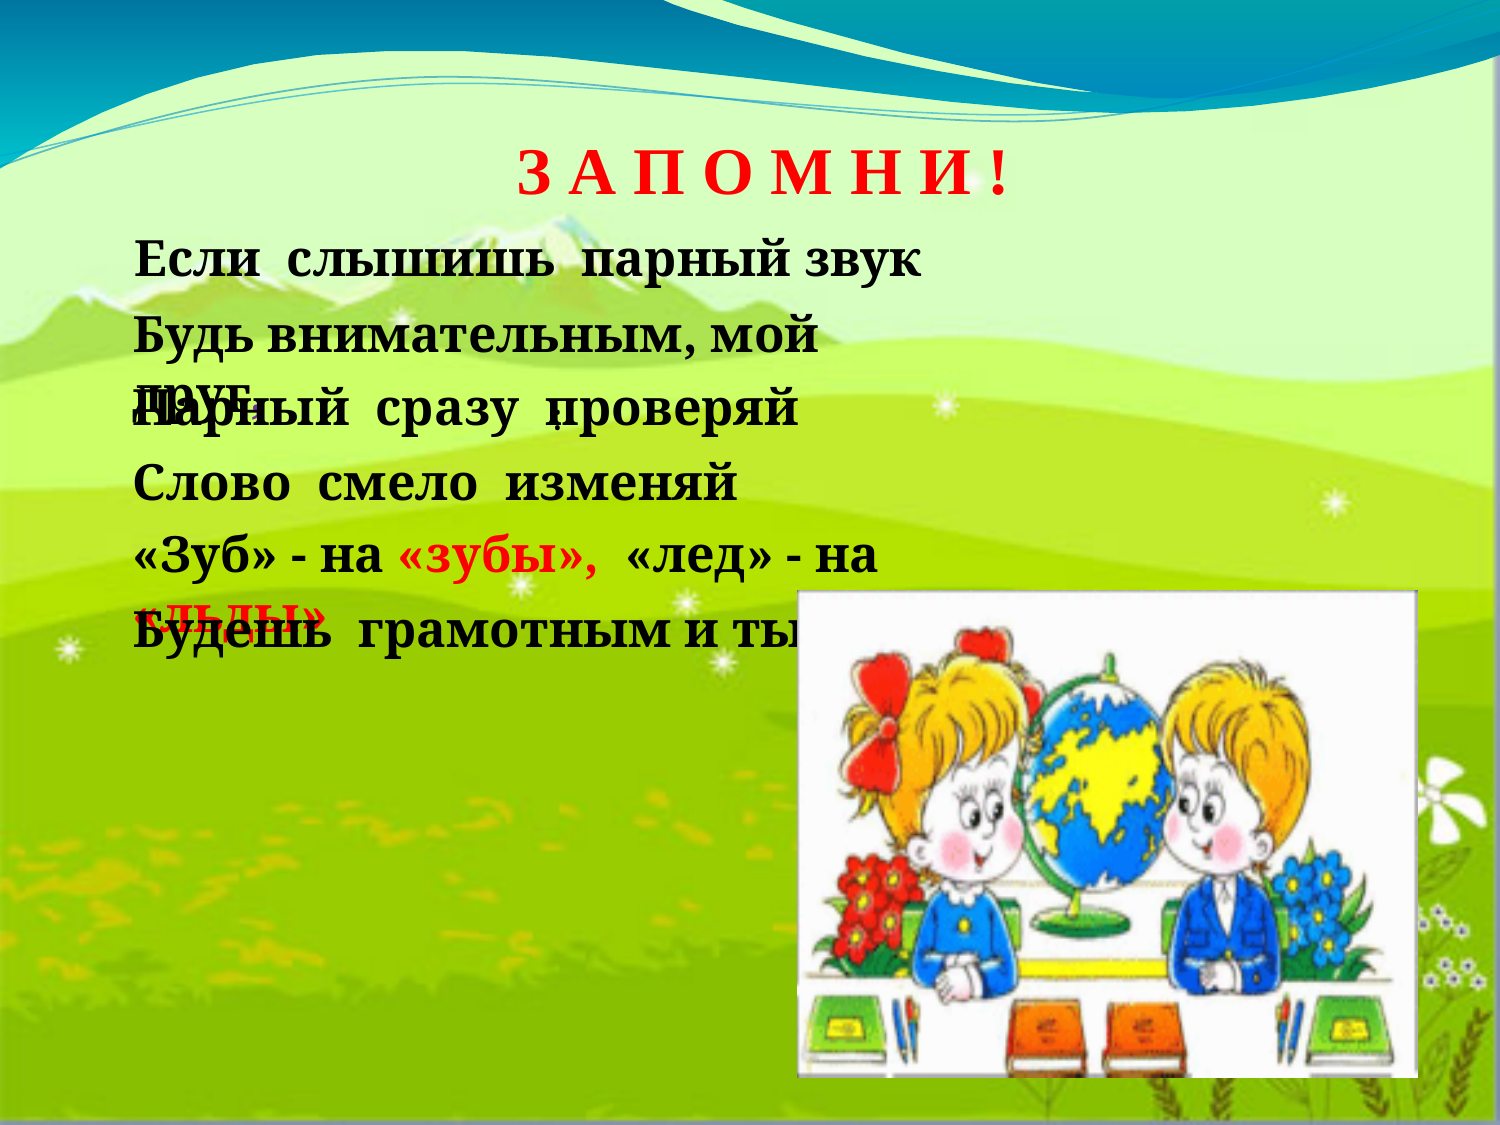

З А П О М Н И !
Если слышишь парный звук
Будь внимательным, мой друг,
Парный сразу проверяй
:
Слово смело изменяй
«Зуб» - на «зубы», «лед» - на «льды»
Будешь грамотным и ты!